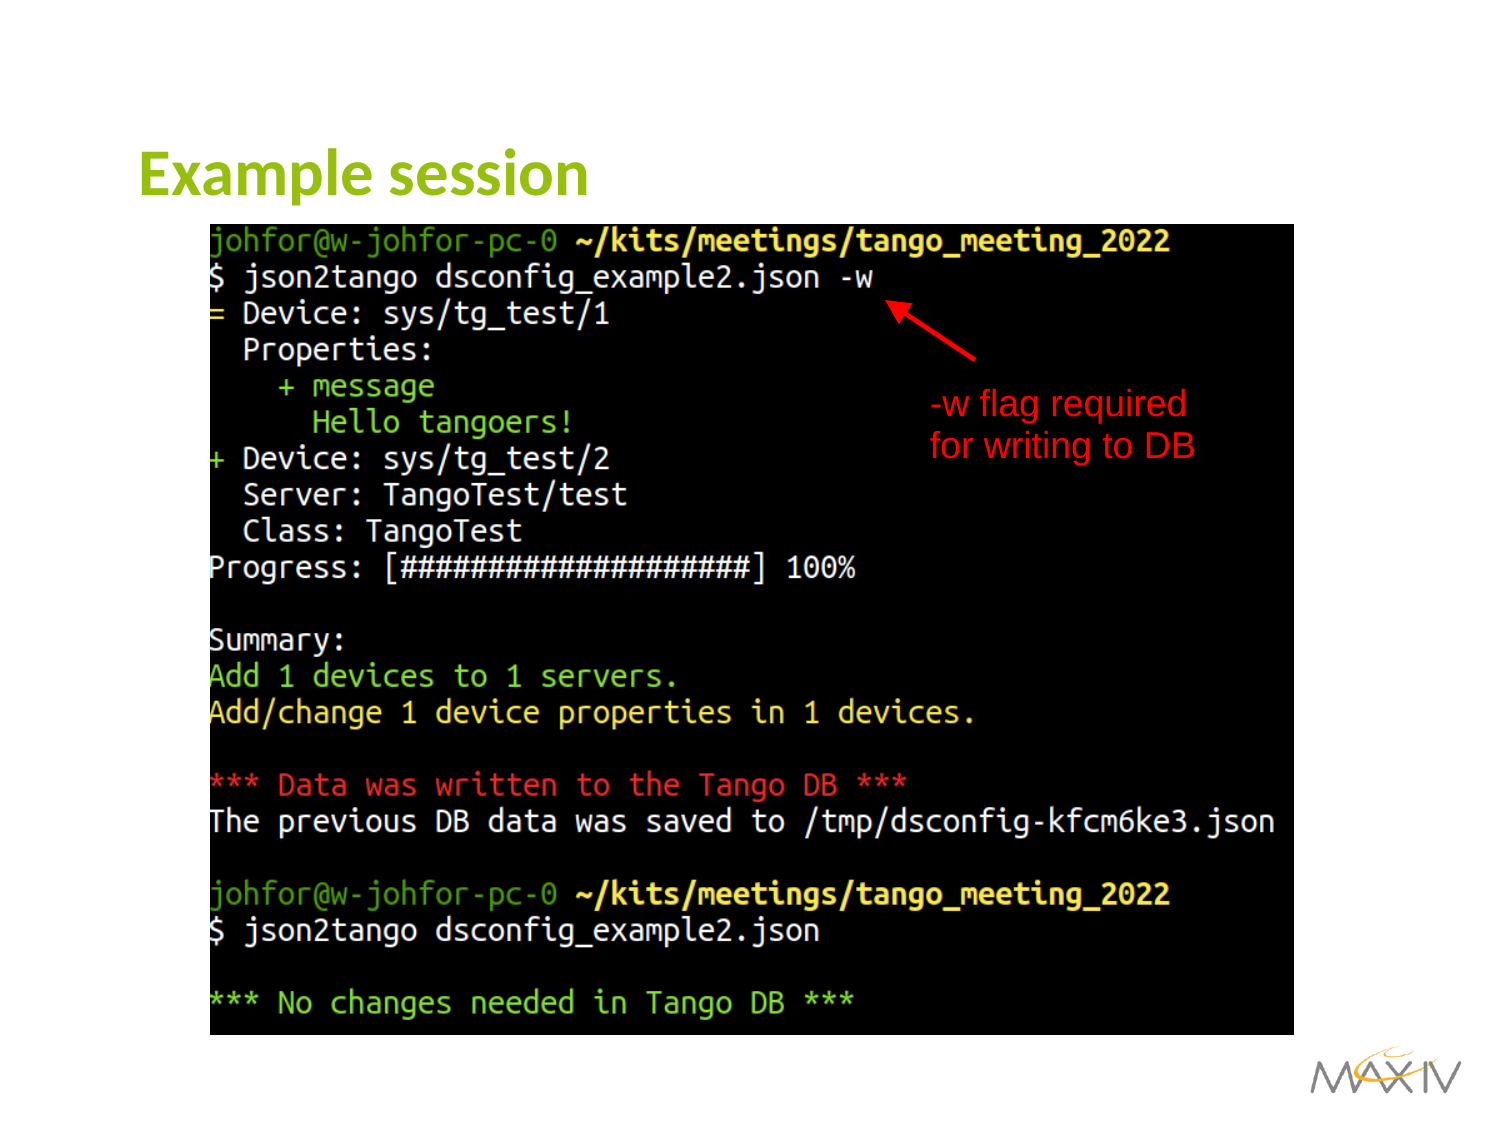

# Example session
-w flag required
for writing to DB